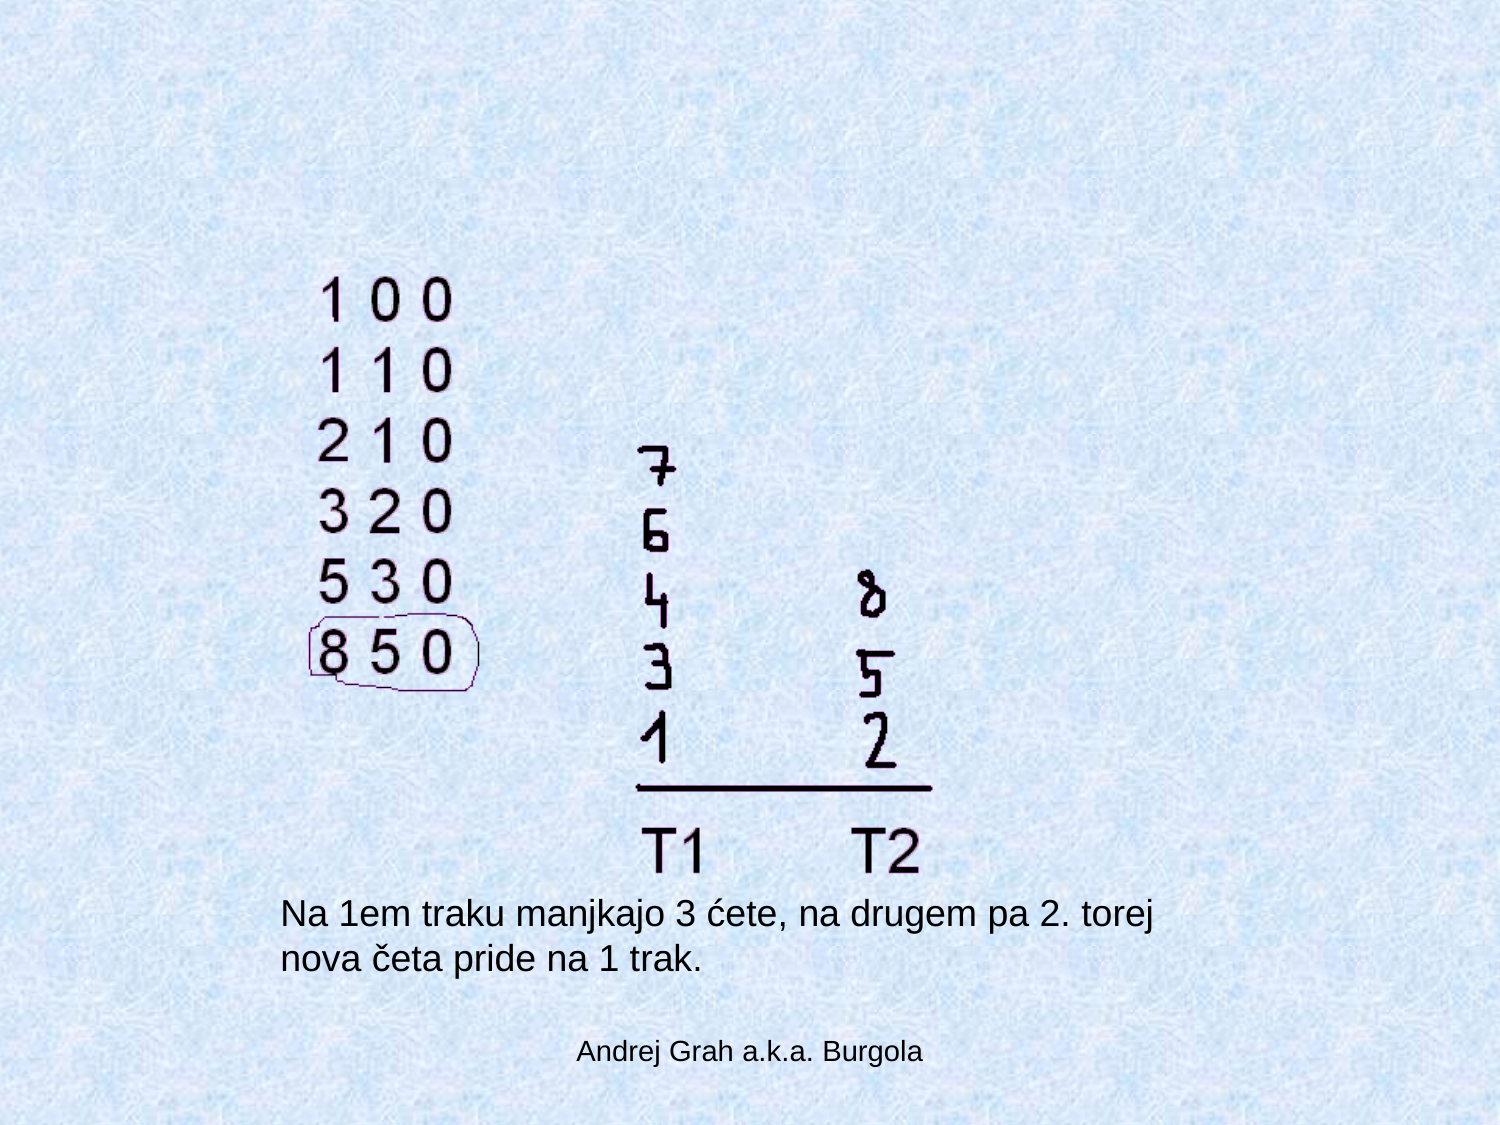

Na 1em traku manjkajo 3 ćete, na drugem pa 2. torej nova četa pride na 1 trak.
Andrej Grah a.k.a. Burgola